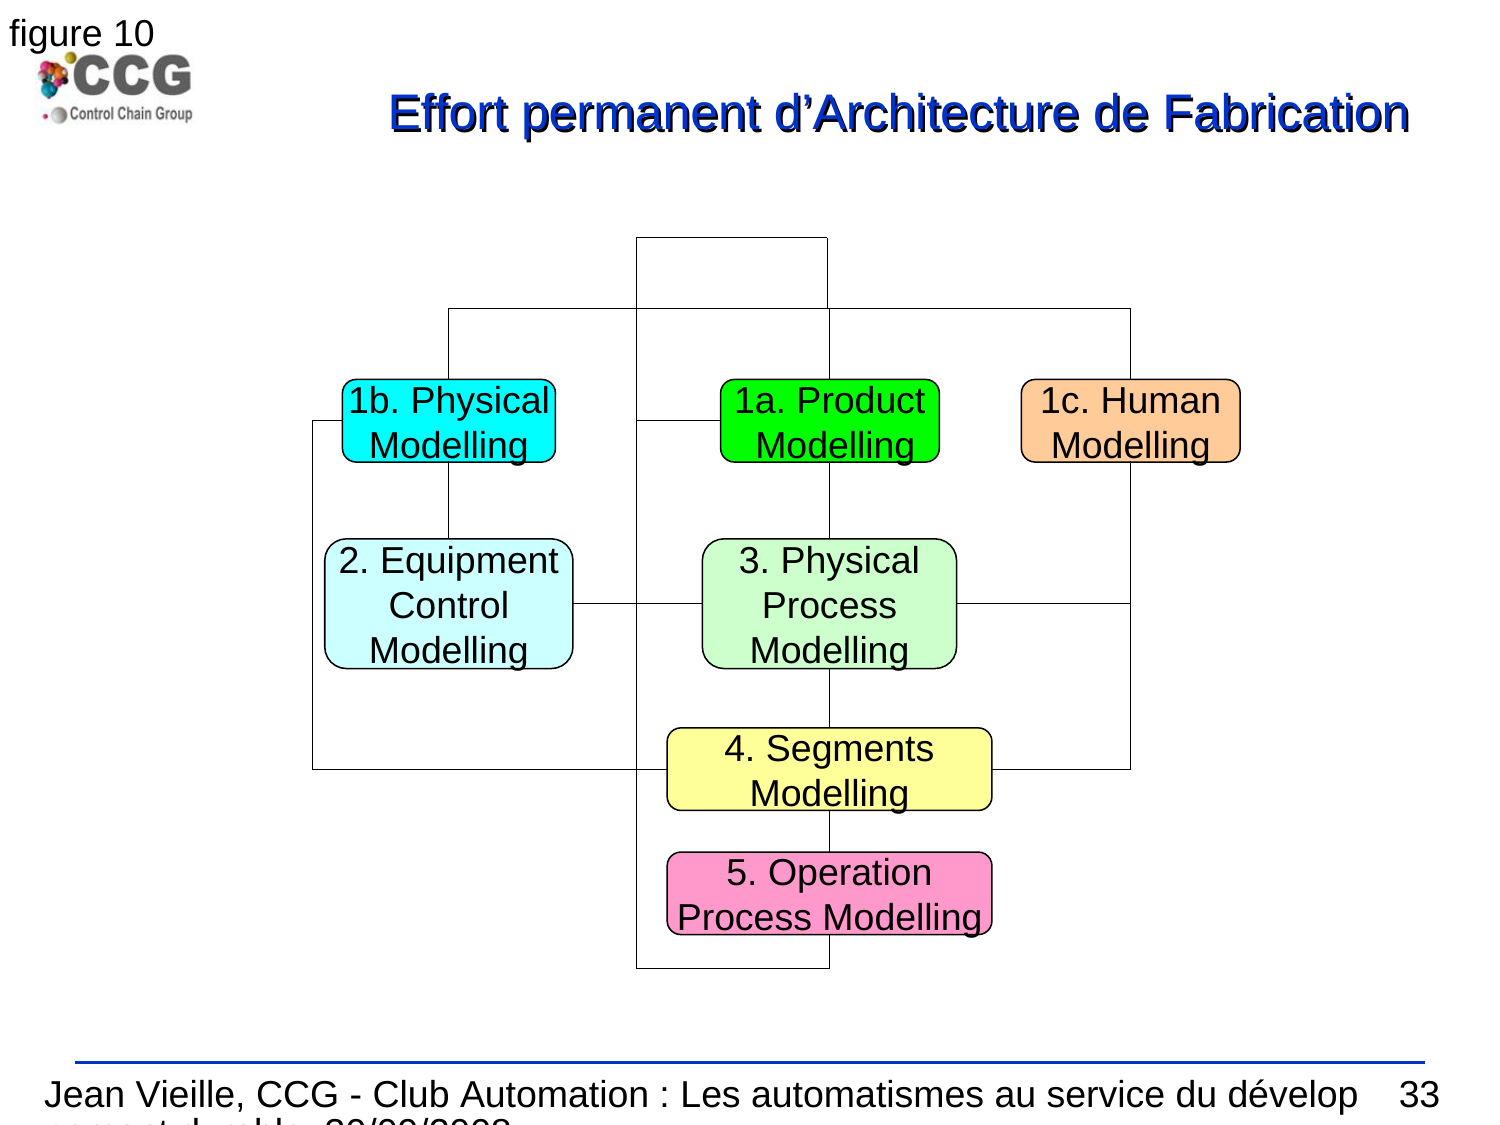

figure 10
# Effort permanent d’Architecture de Fabrication
1b. Physical
Modelling
1a. Product
 Modelling
1c. Human
Modelling
2. Equipment Control Modelling
3. Physical Process Modelling
4. Segments Modelling
5. Operation Process Modelling
Jean Vieille, CCG - Club Automation : Les automatismes au service du développement durable  30/09/2008
33